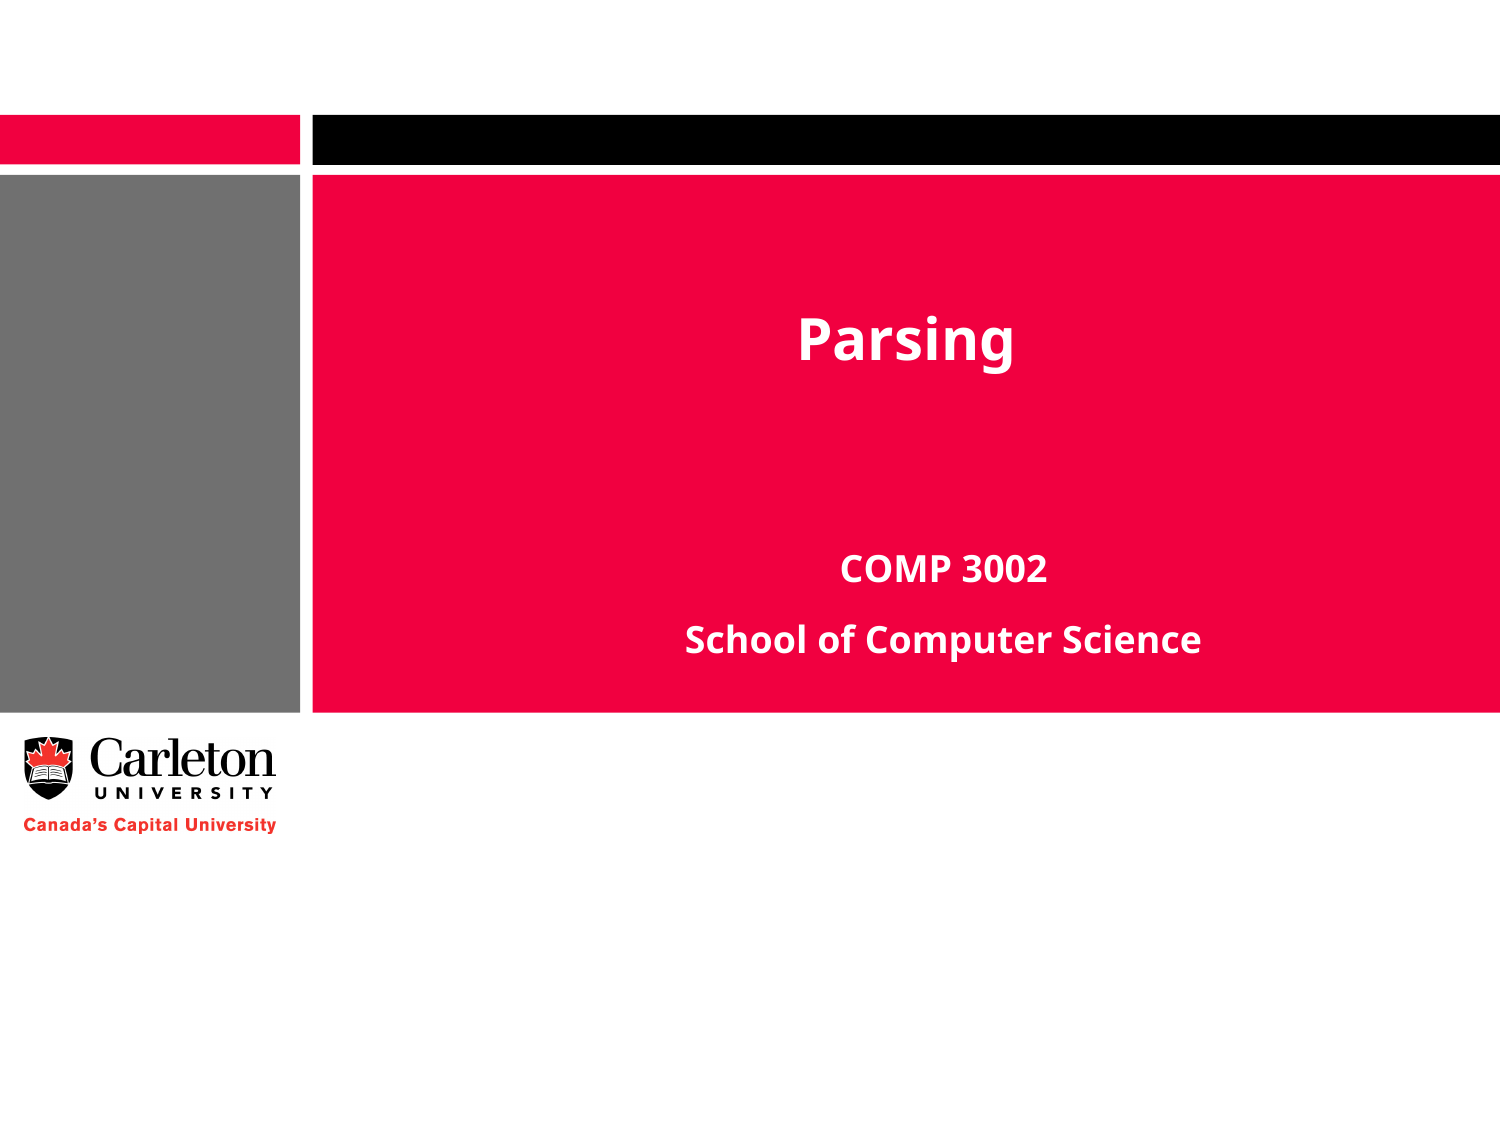

# Parsing
COMP 3002
School of Computer Science